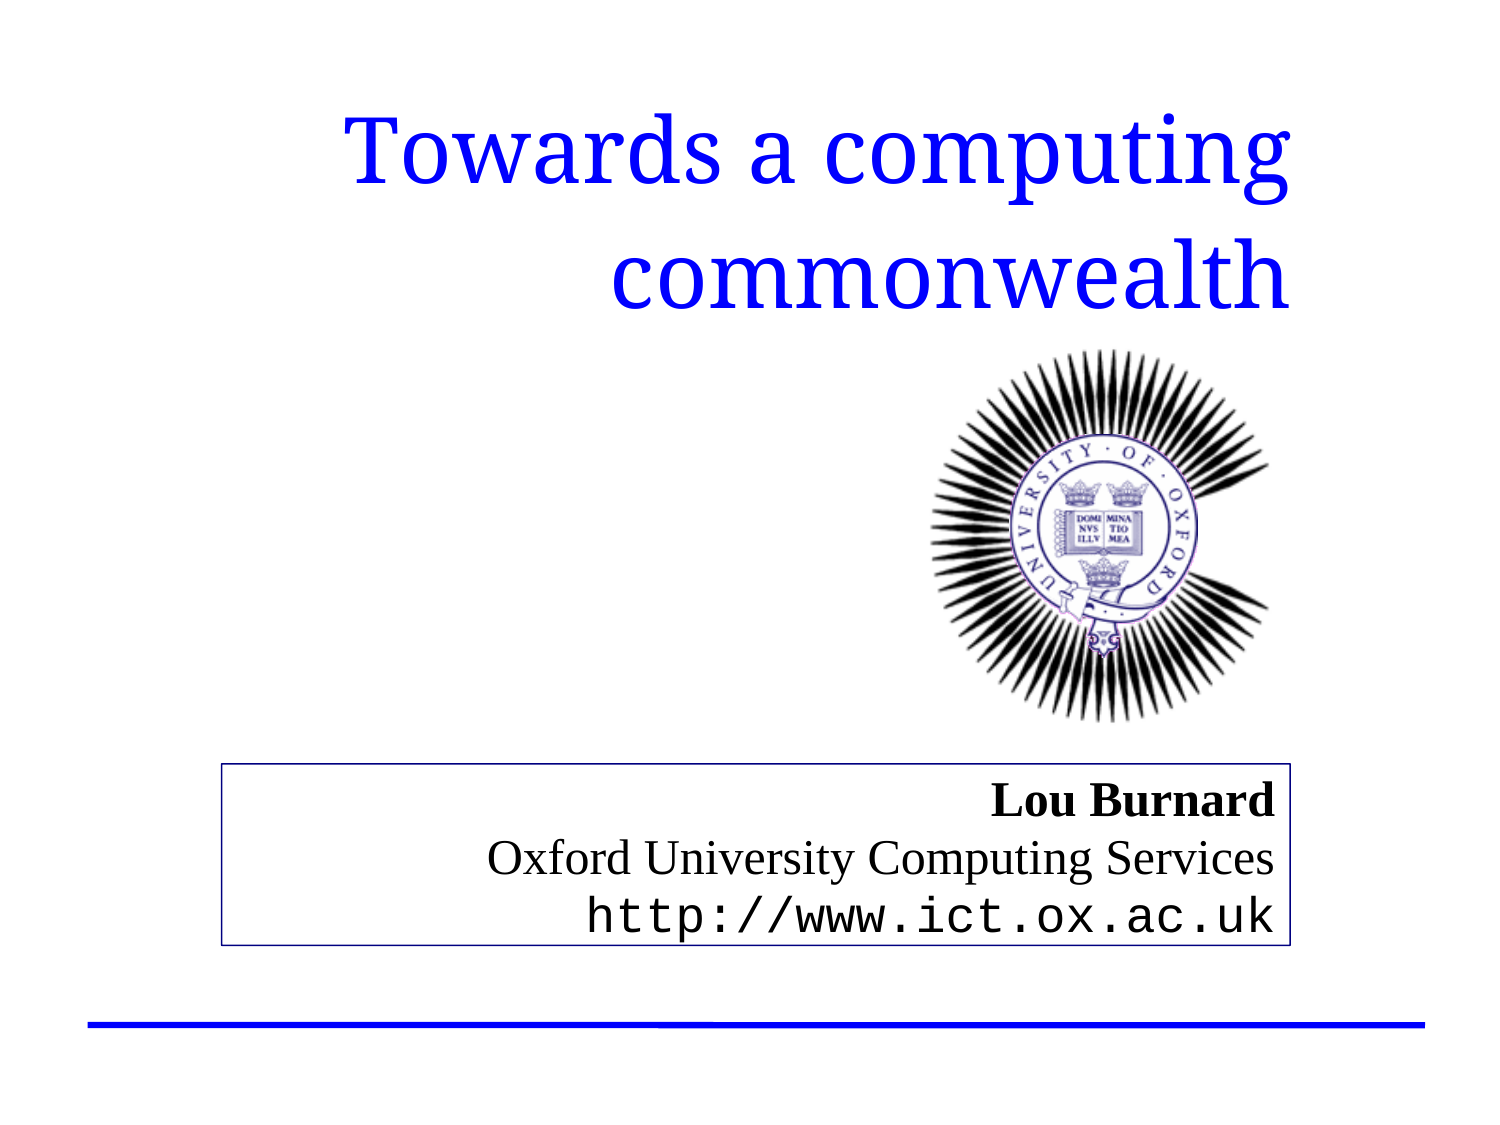

# Towards a computing commonwealth
Lou Burnard
Oxford University Computing Services
http://www.ict.ox.ac.uk